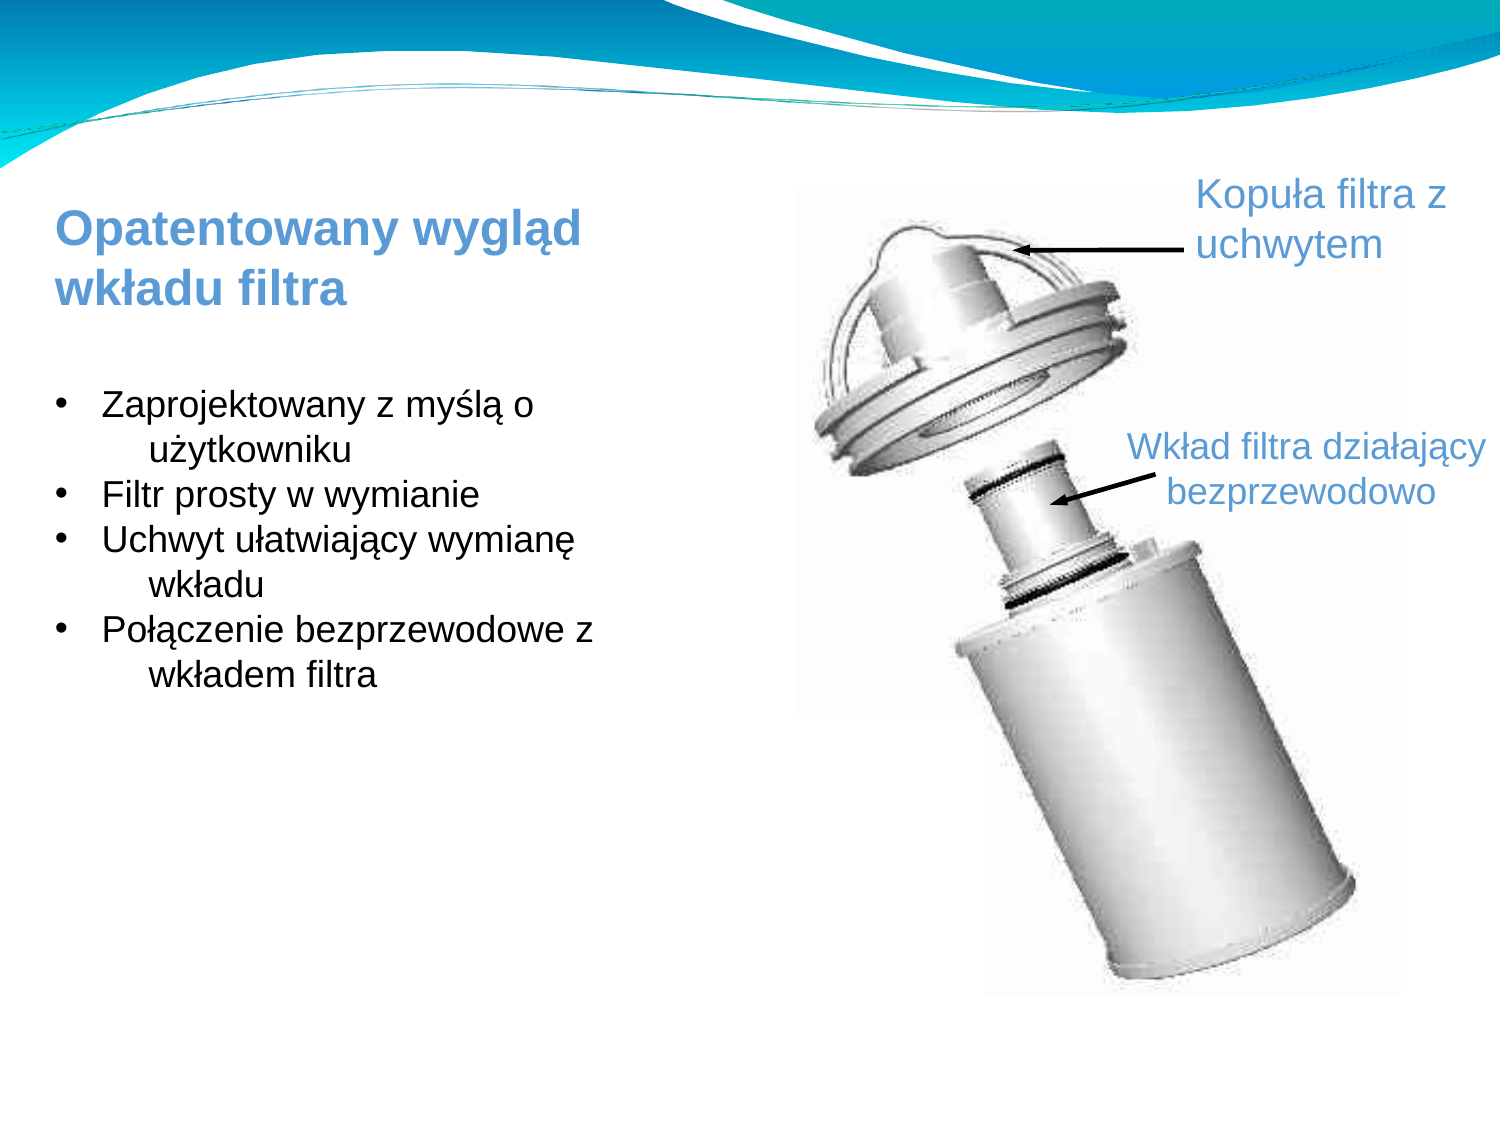

Kopuła filtra z uchwytem
Opatentowany wygląd wkładu filtra
Zaprojektowany z myślą o użytkowniku
Filtr prosty w wymianie
Uchwyt ułatwiający wymianę wkładu
Połączenie bezprzewodowe z wkładem filtra
Wkład filtra działający bezprzewodowo